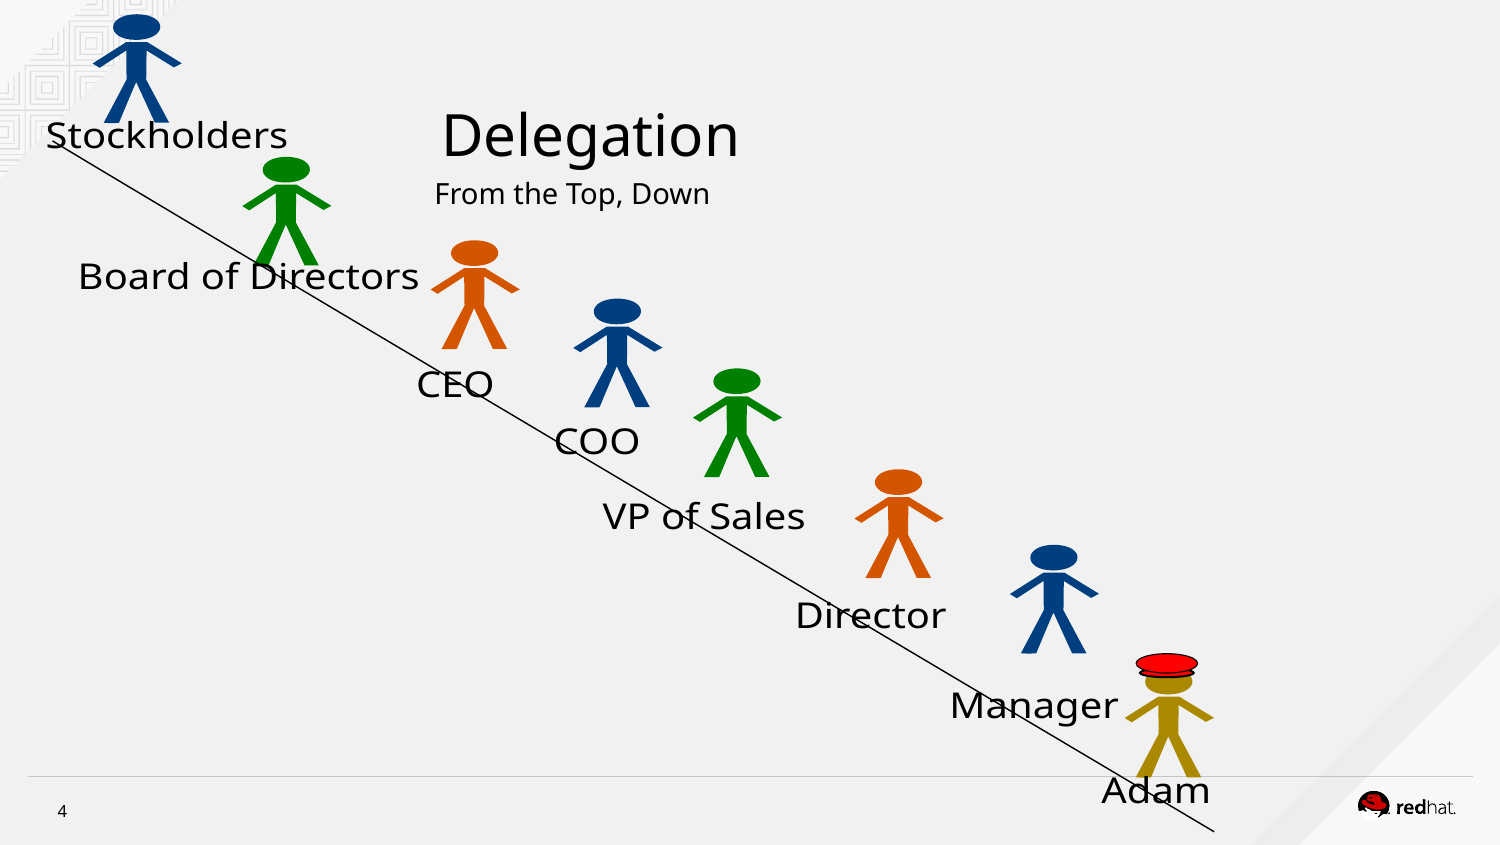

# Delegation
 From the Top, Down
4